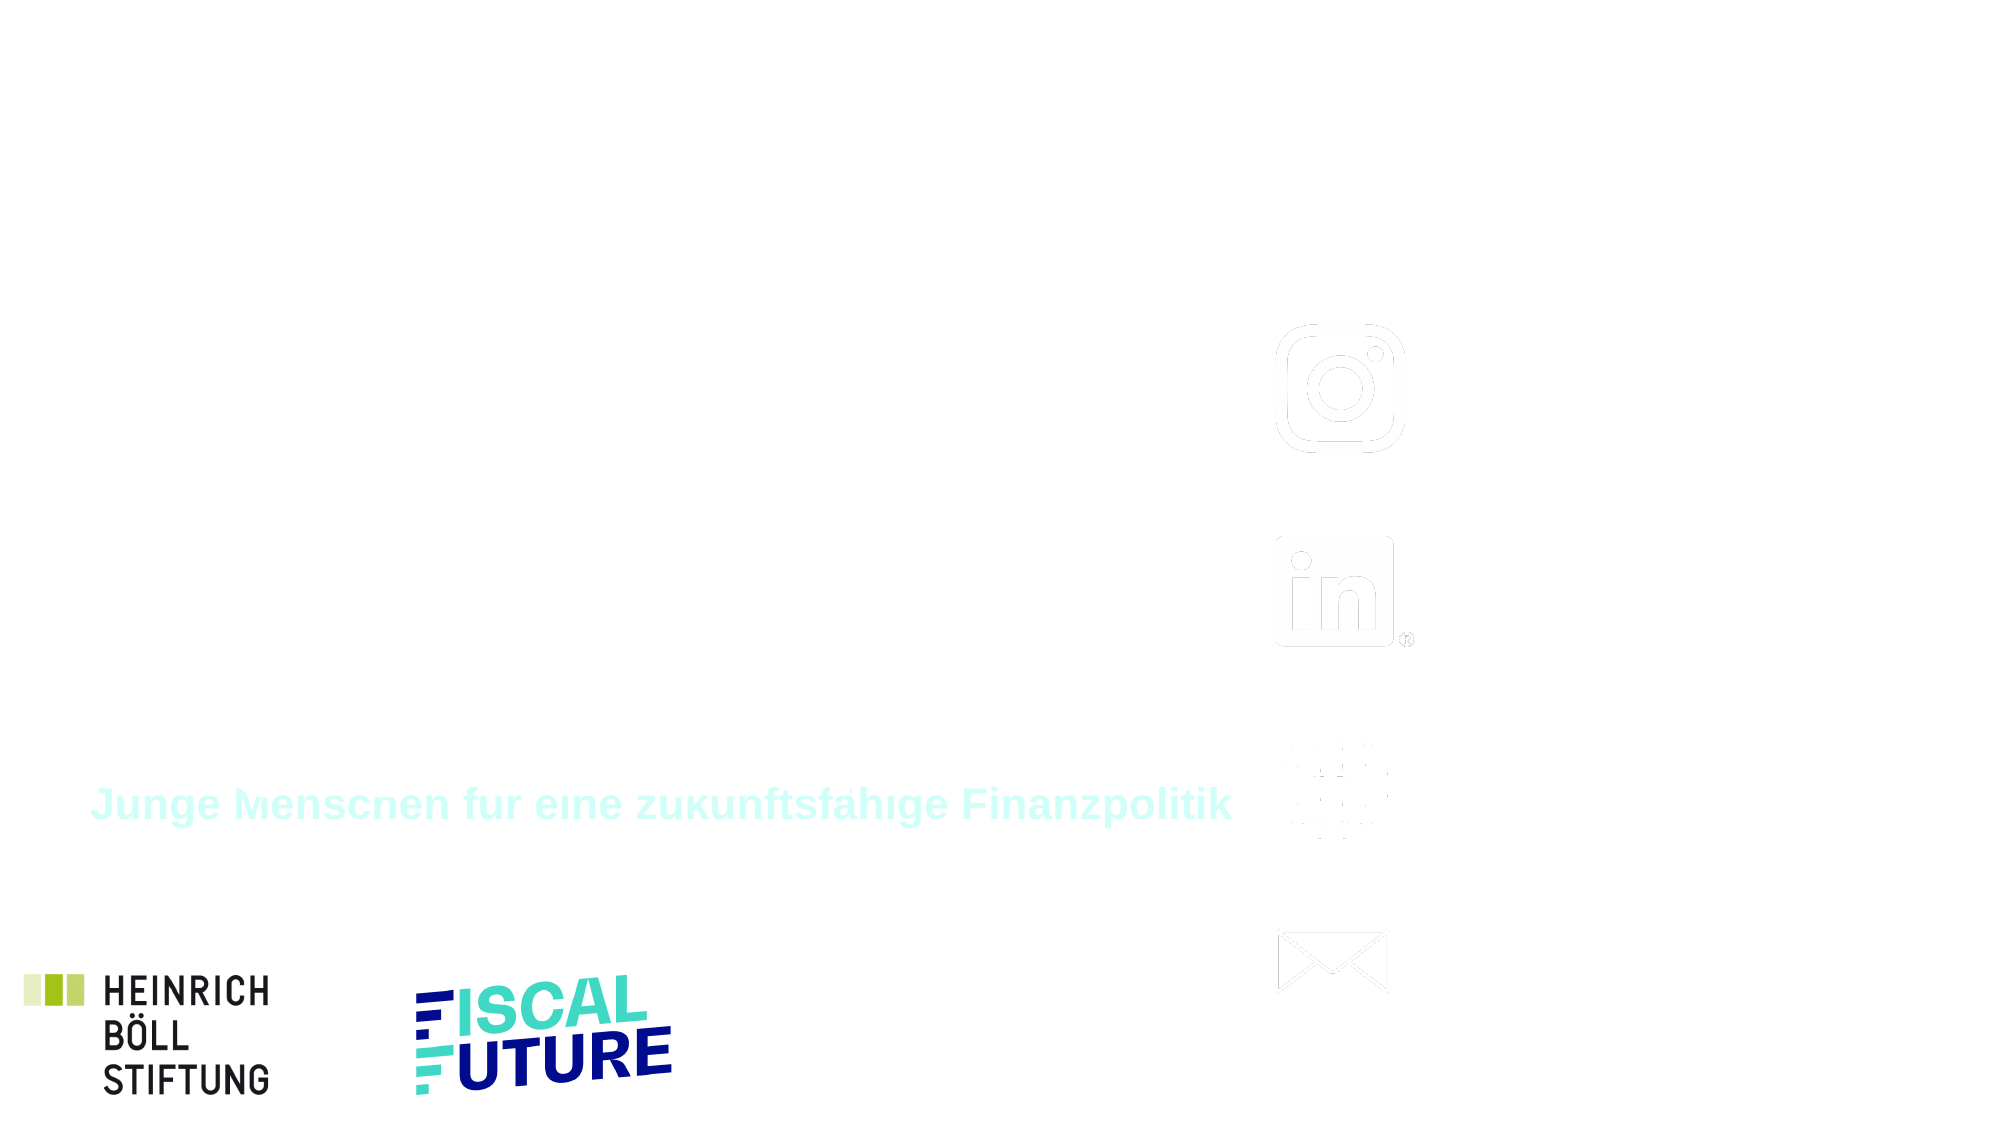

Folgt uns:
@fiscalfuture
@boellstiftung
FiscalFuture
Heinrich-Böll-Stiftung
Vielen Dank!
fiscalfuture.de
Junge Menschen für eine zukunftsfähige Finanzpolitik
boell.de
info@fiscalfuture.de
info@boell.de